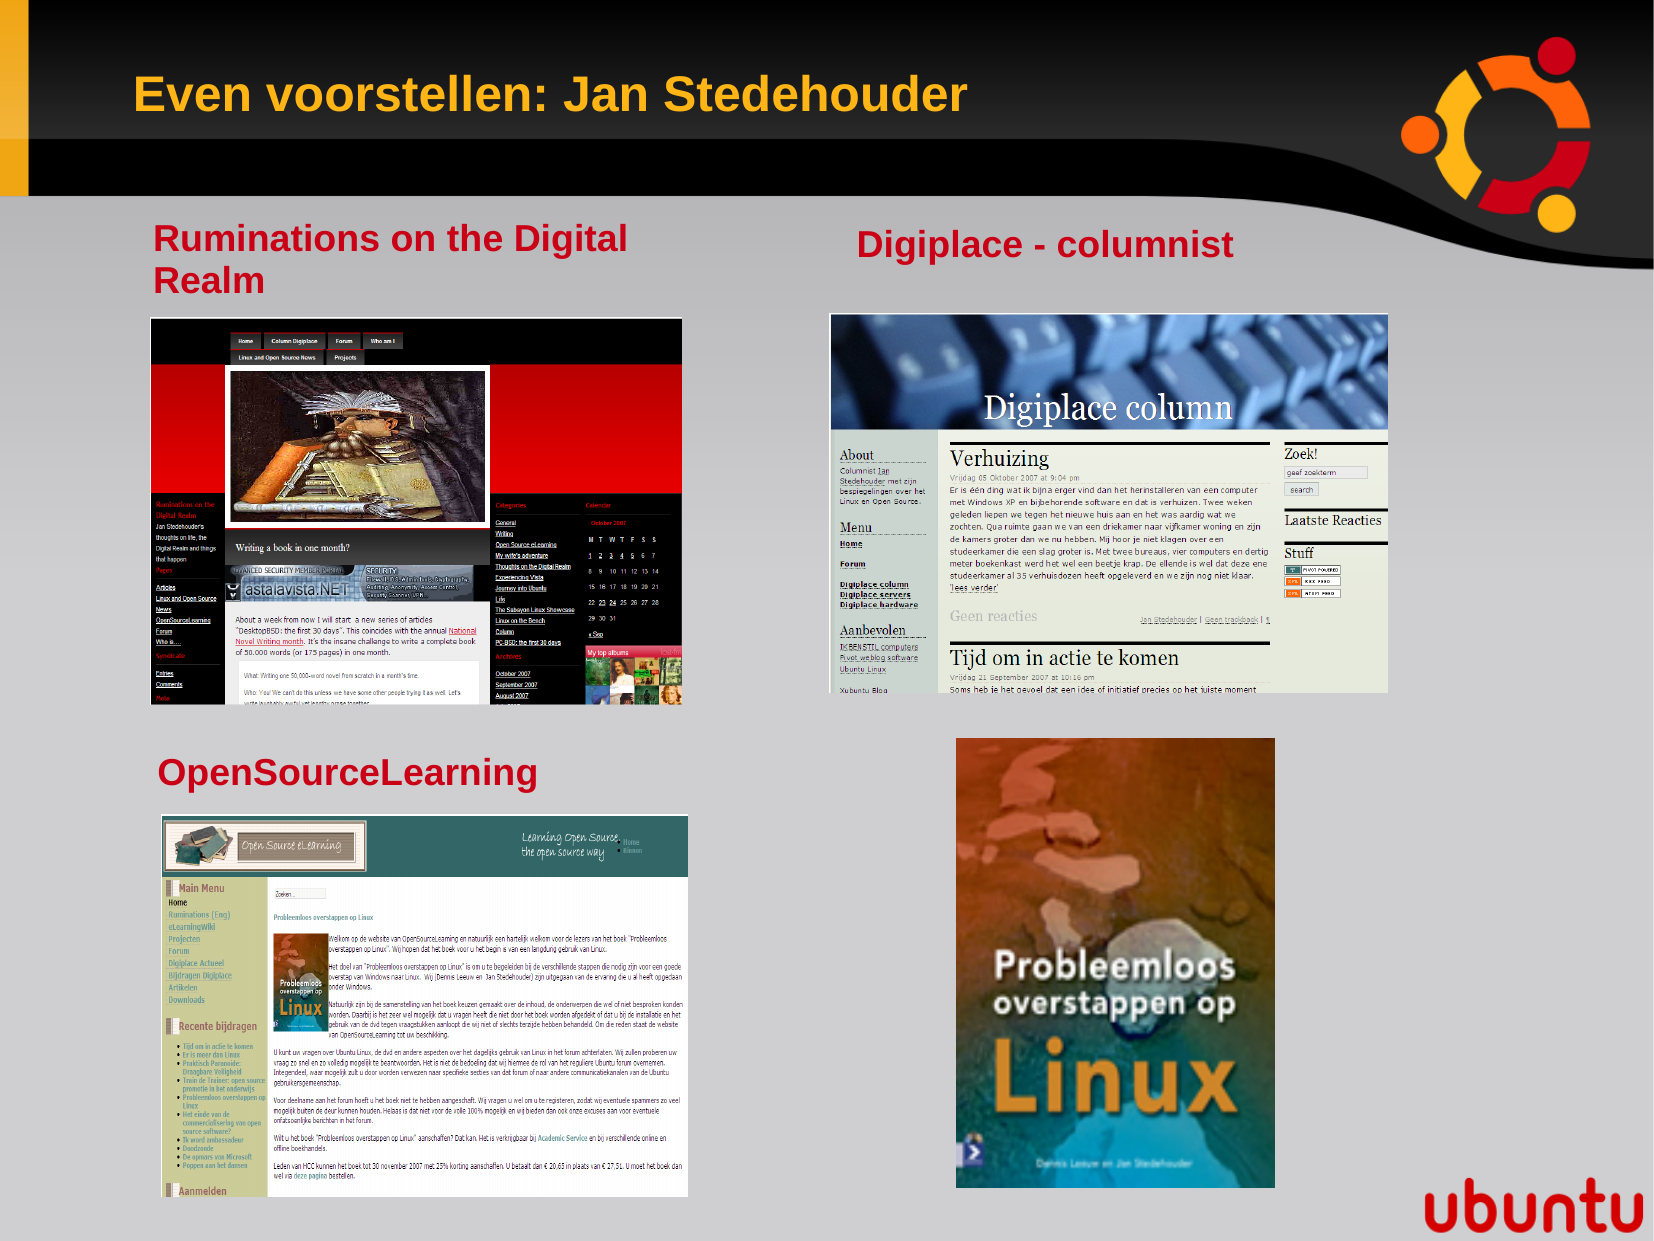

Even voorstellen: Jan Stedehouder
Ruminations on the Digital Realm
Digiplace - columnist
OpenSourceLearning